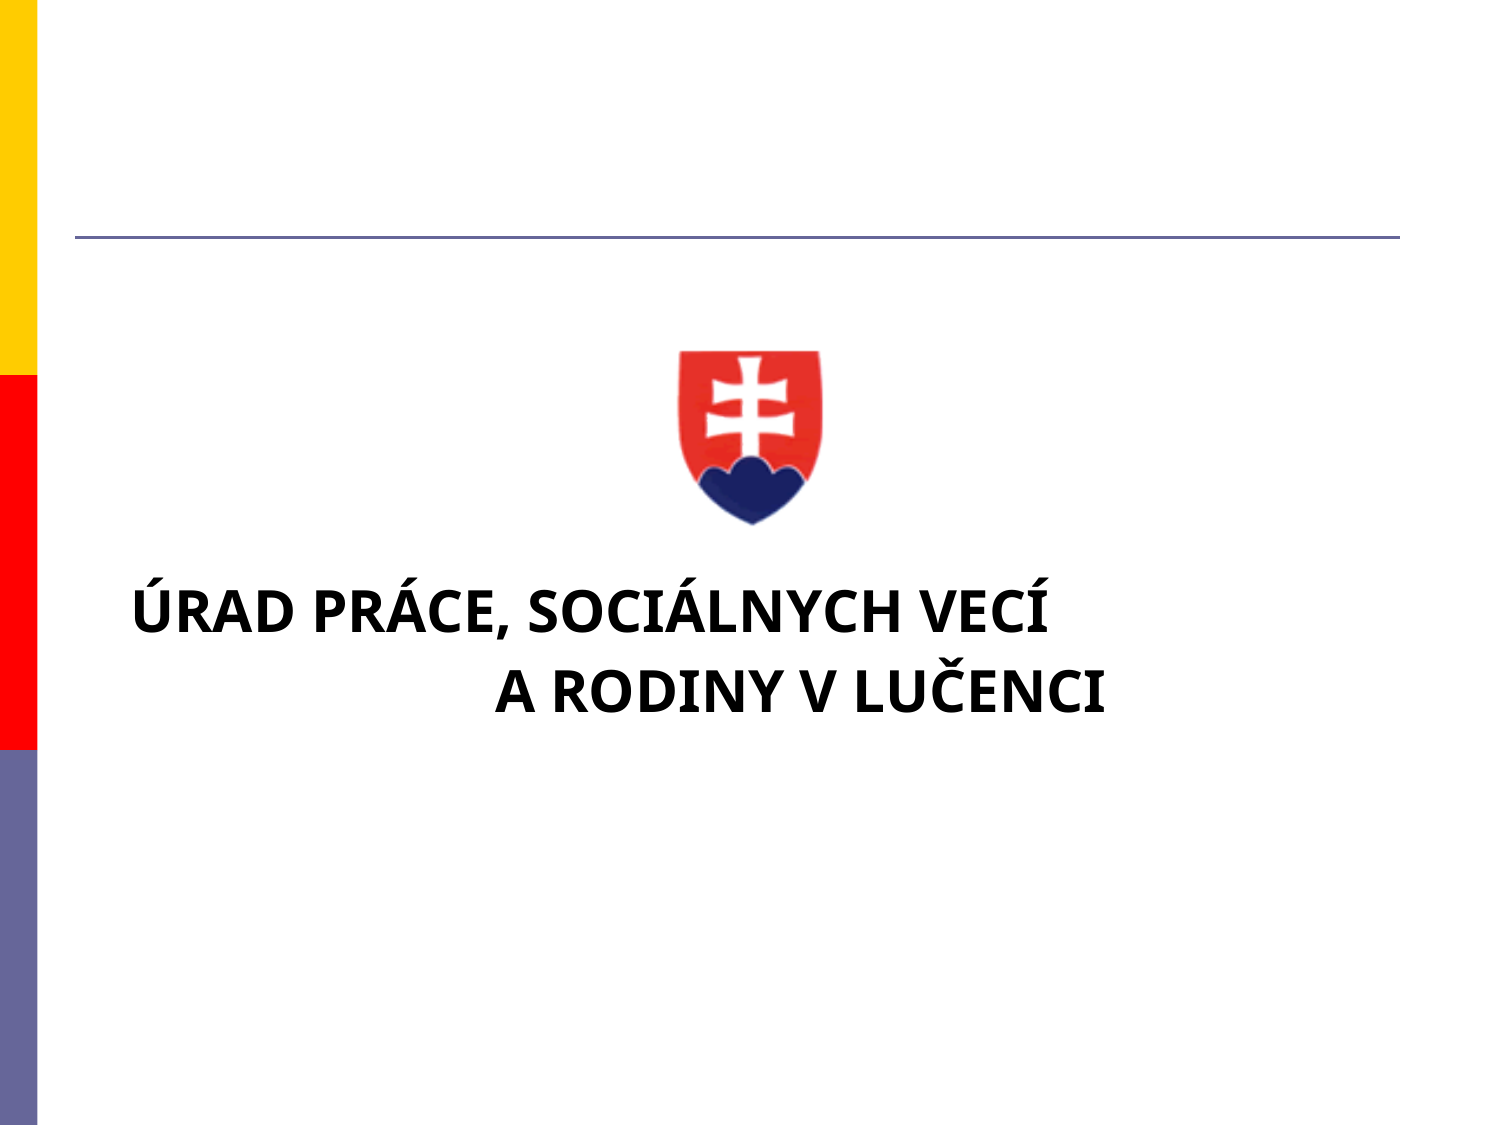

# ÚRAD PRÁCE, SOCIÁLNYCH VECÍ A RODINY V LUČENCI